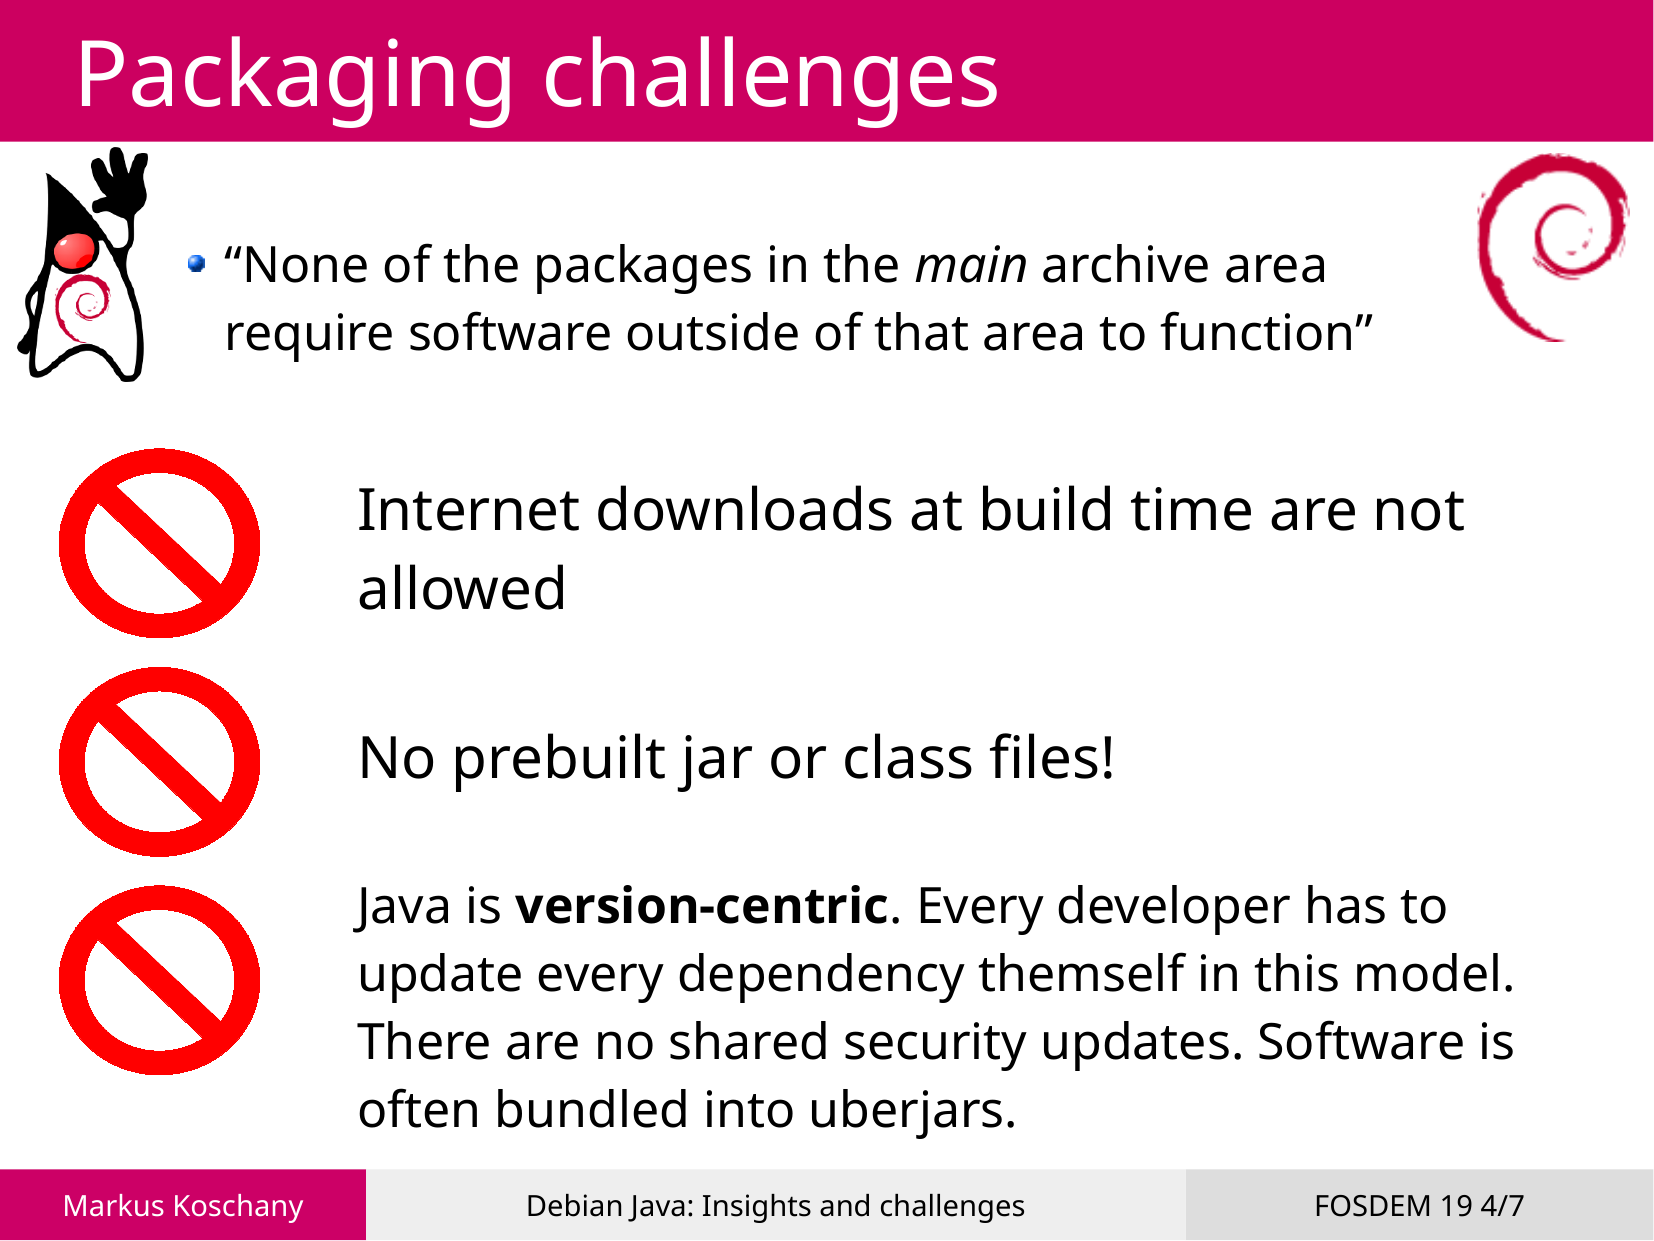

# Packaging challenges
“None of the packages in the main archive area require software outside of that area to function”
Internet downloads at build time are not allowed
No prebuilt jar or class files!
Java is version-centric. Every developer has to update every dependency themself in this model. There are no shared security updates. Software is often bundled into uberjars.
07.08.17
4